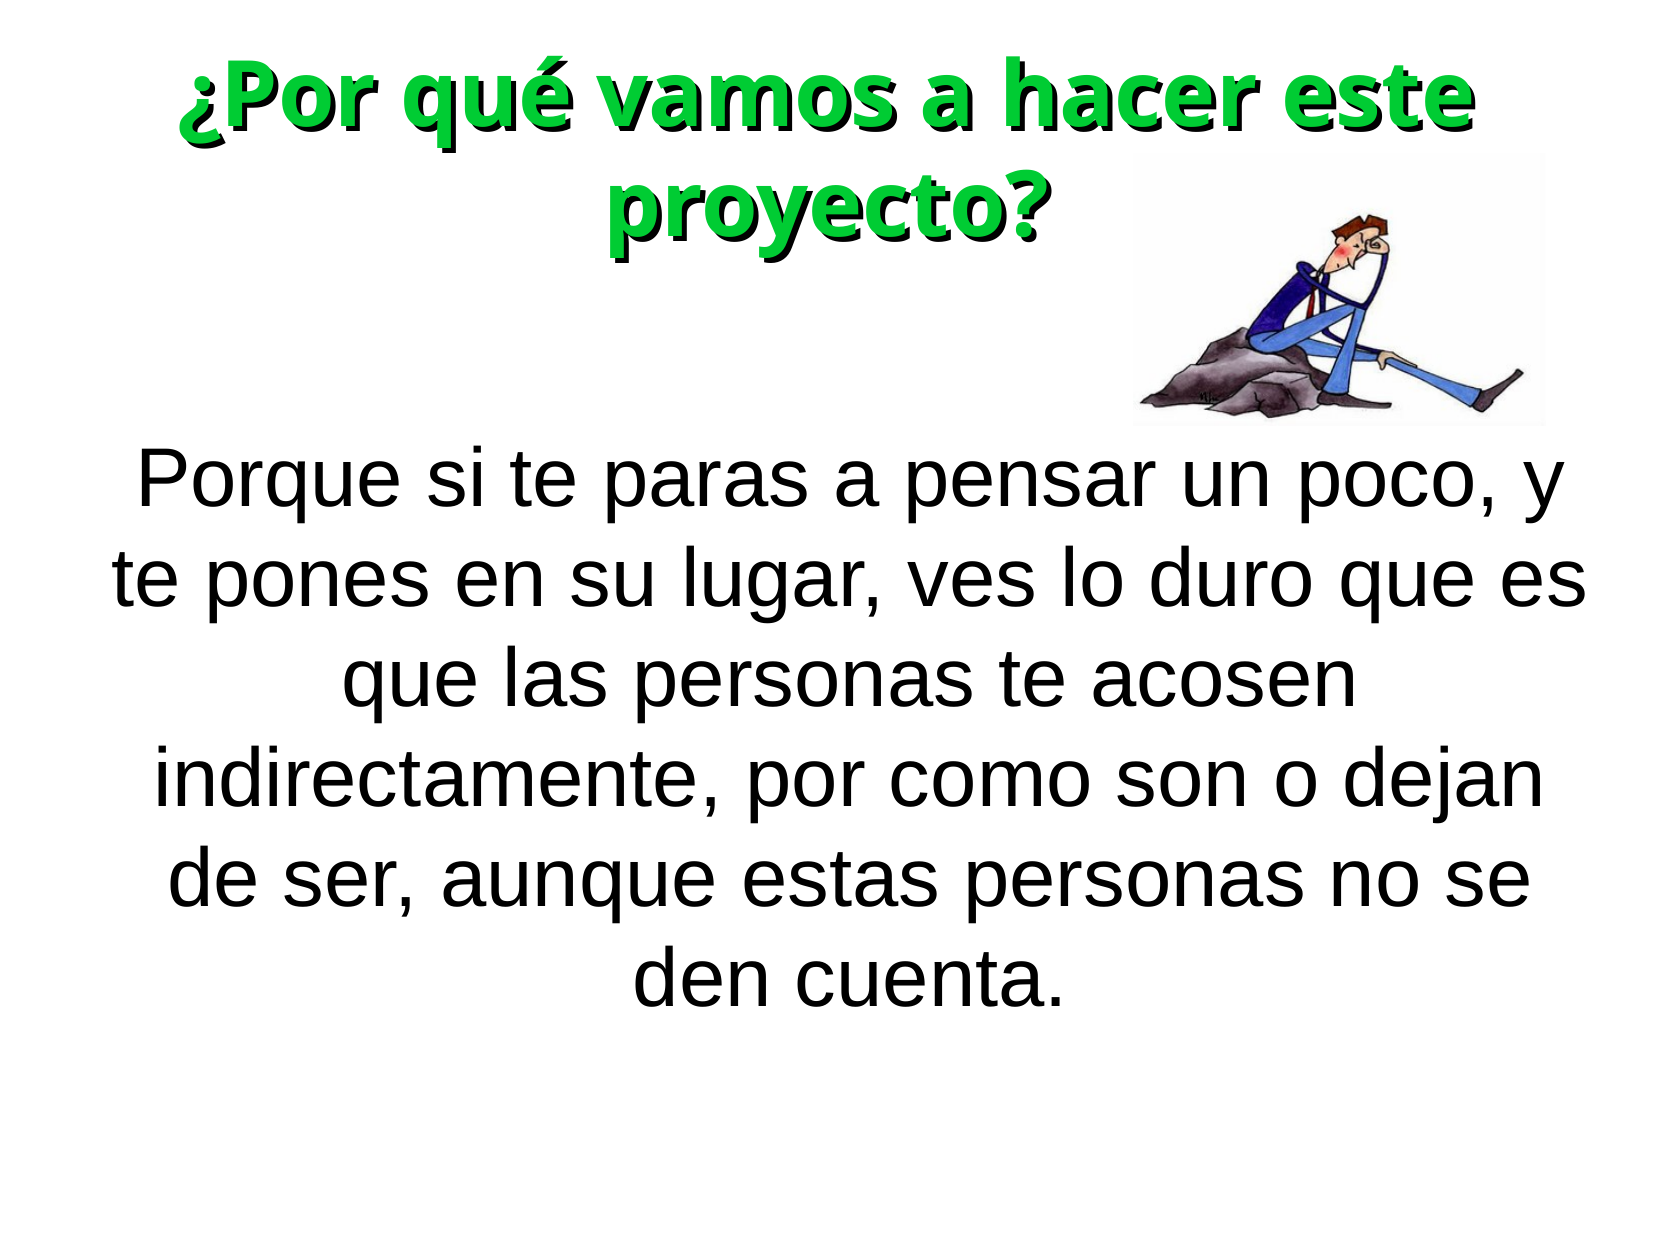

# ¿Por qué vamos a hacer este proyecto?
Porque si te paras a pensar un poco, y te pones en su lugar, ves lo duro que es que las personas te acosen indirectamente, por como son o dejan de ser, aunque estas personas no se den cuenta.